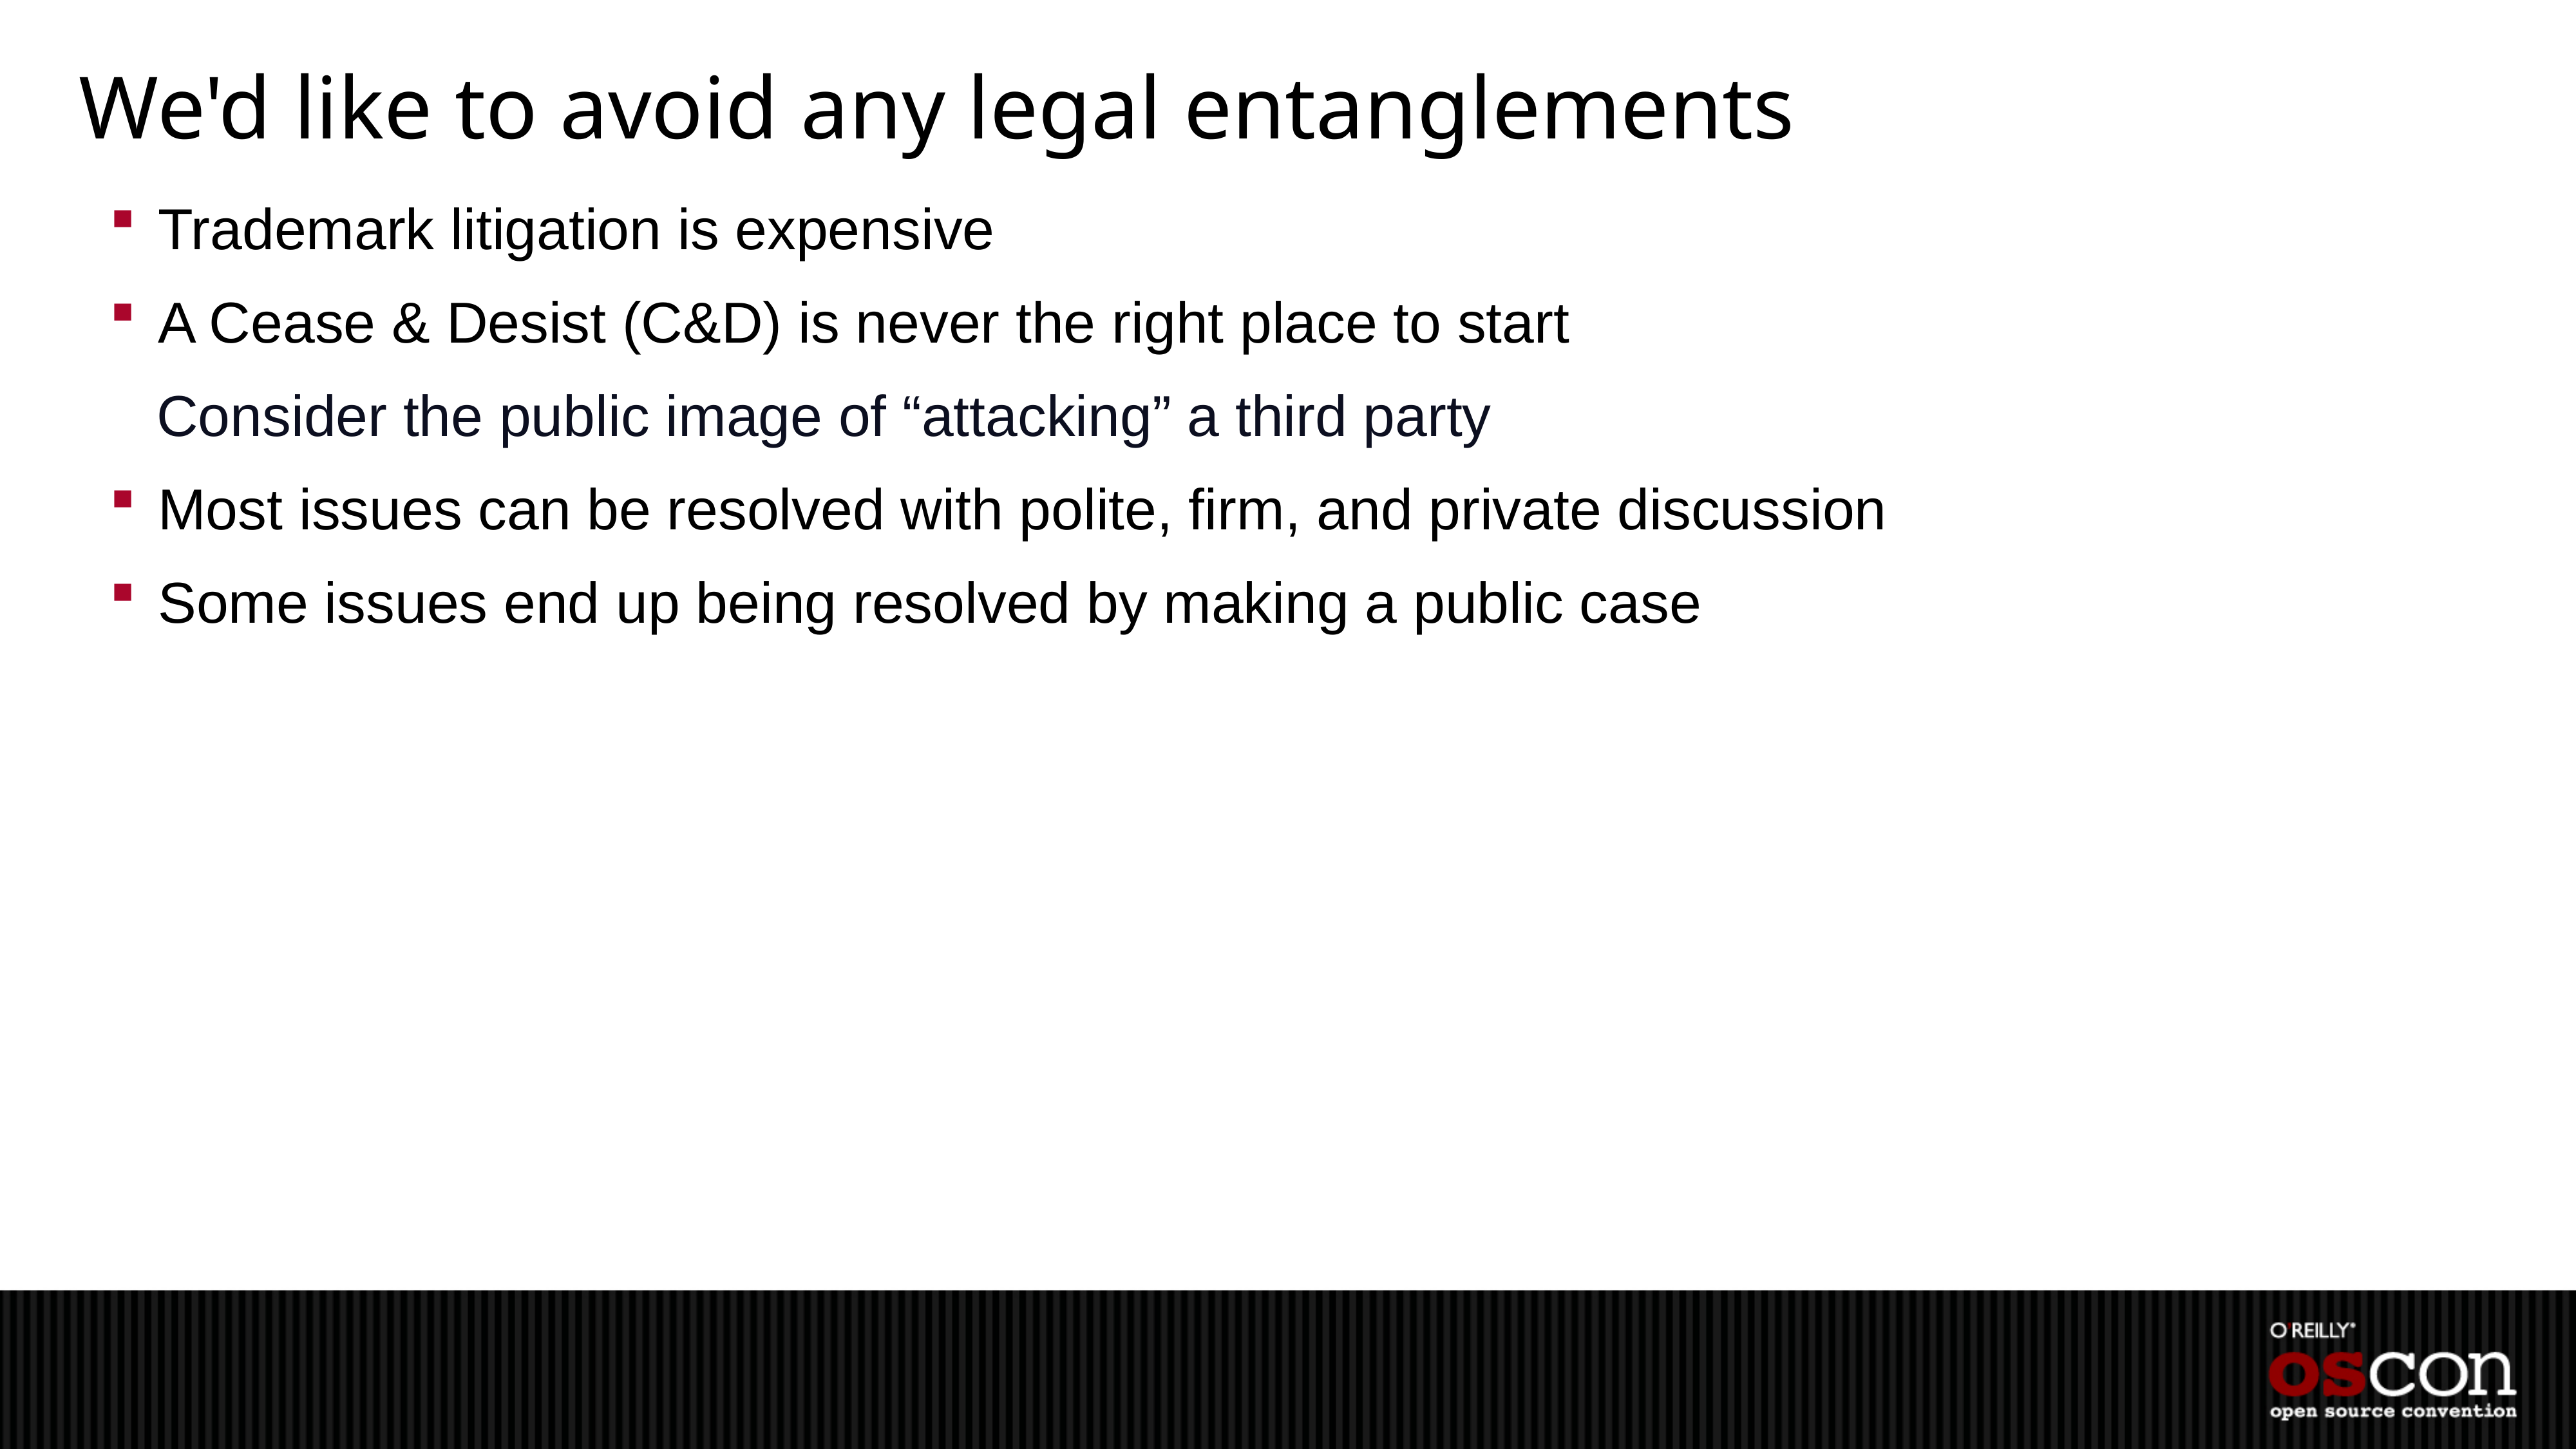

# We'd like to avoid any legal entanglements
Trademark litigation is expensive
A Cease & Desist (C&D) is never the right place to start
Consider the public image of “attacking” a third party
Most issues can be resolved with polite, firm, and private discussion
Some issues end up being resolved by making a public case